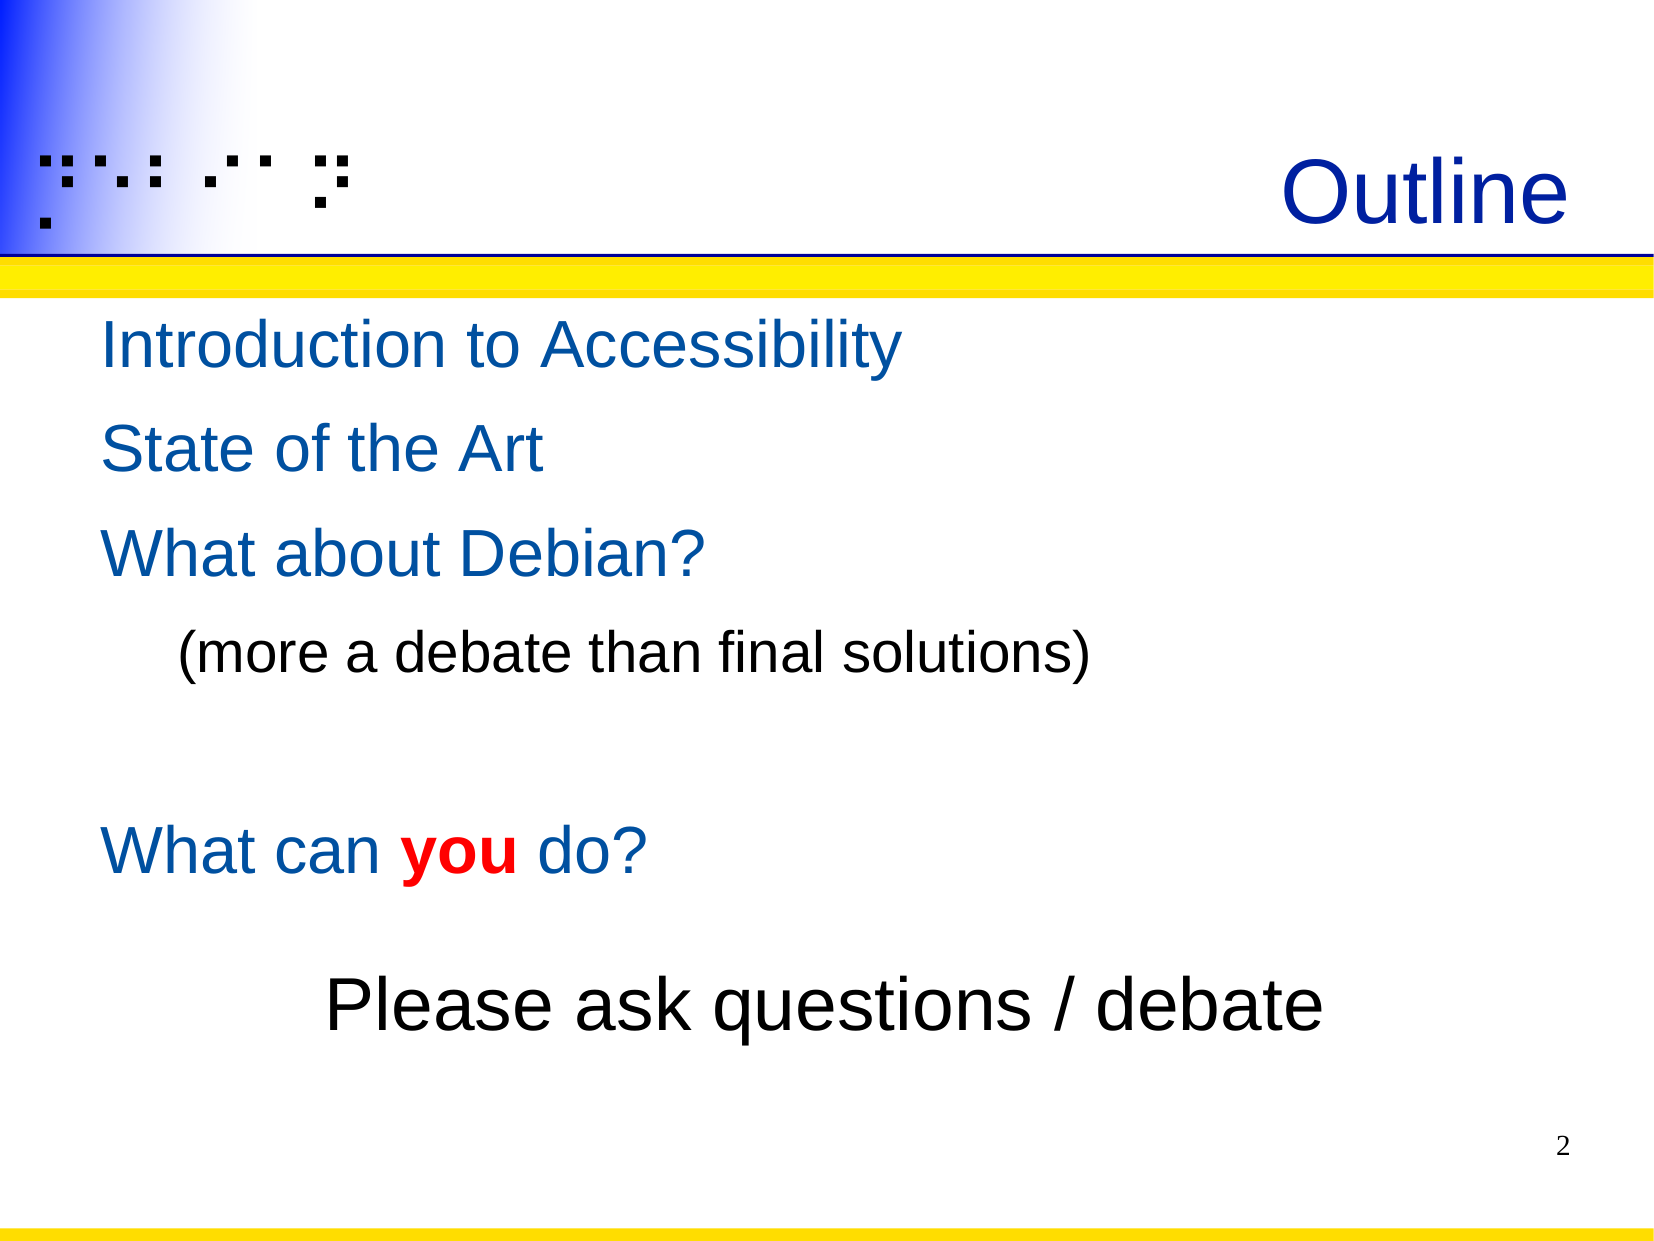

# Outline
Introduction to Accessibility
State of the Art
What about Debian?
(more a debate than final solutions)
What can you do?
Please ask questions / debate
2